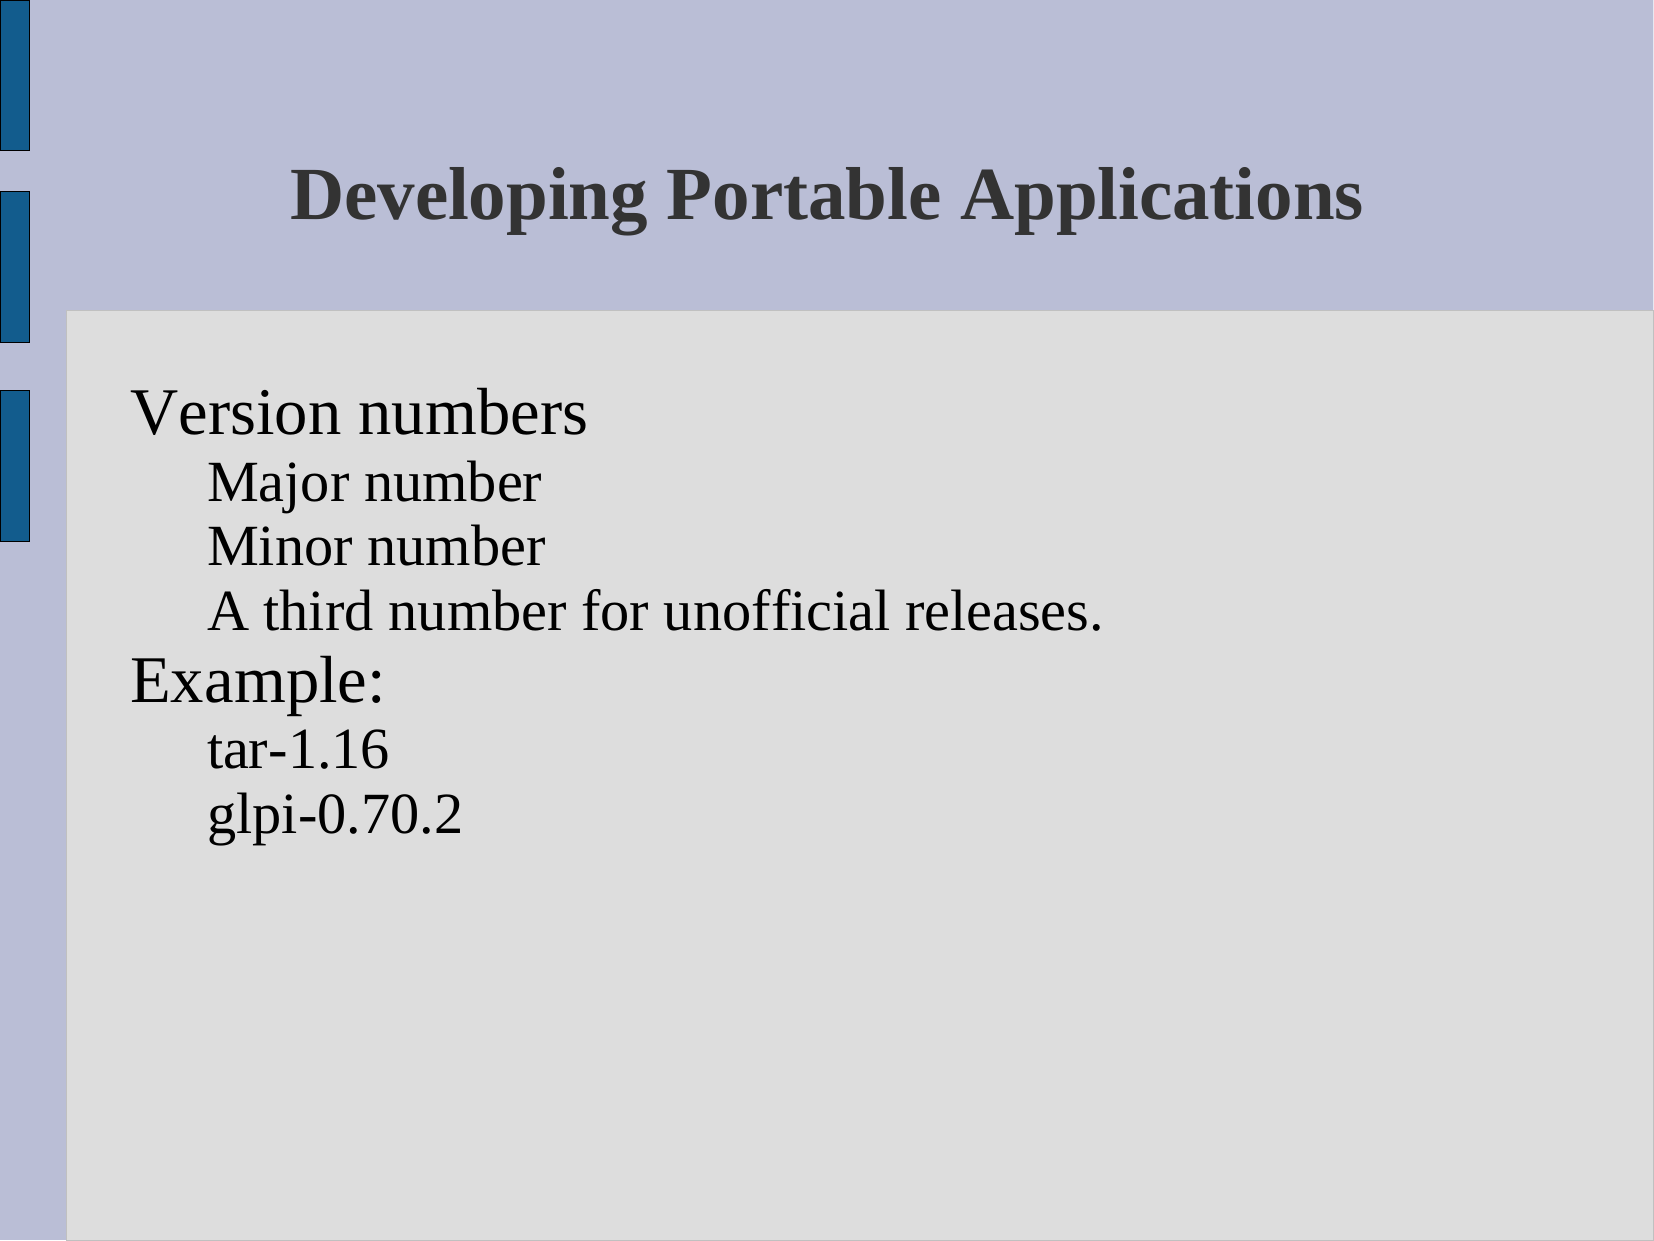

# Developing Portable Applications
Version numbers
Major number
Minor number
A third number for unofficial releases.
Example:
tar-1.16
glpi-0.70.2